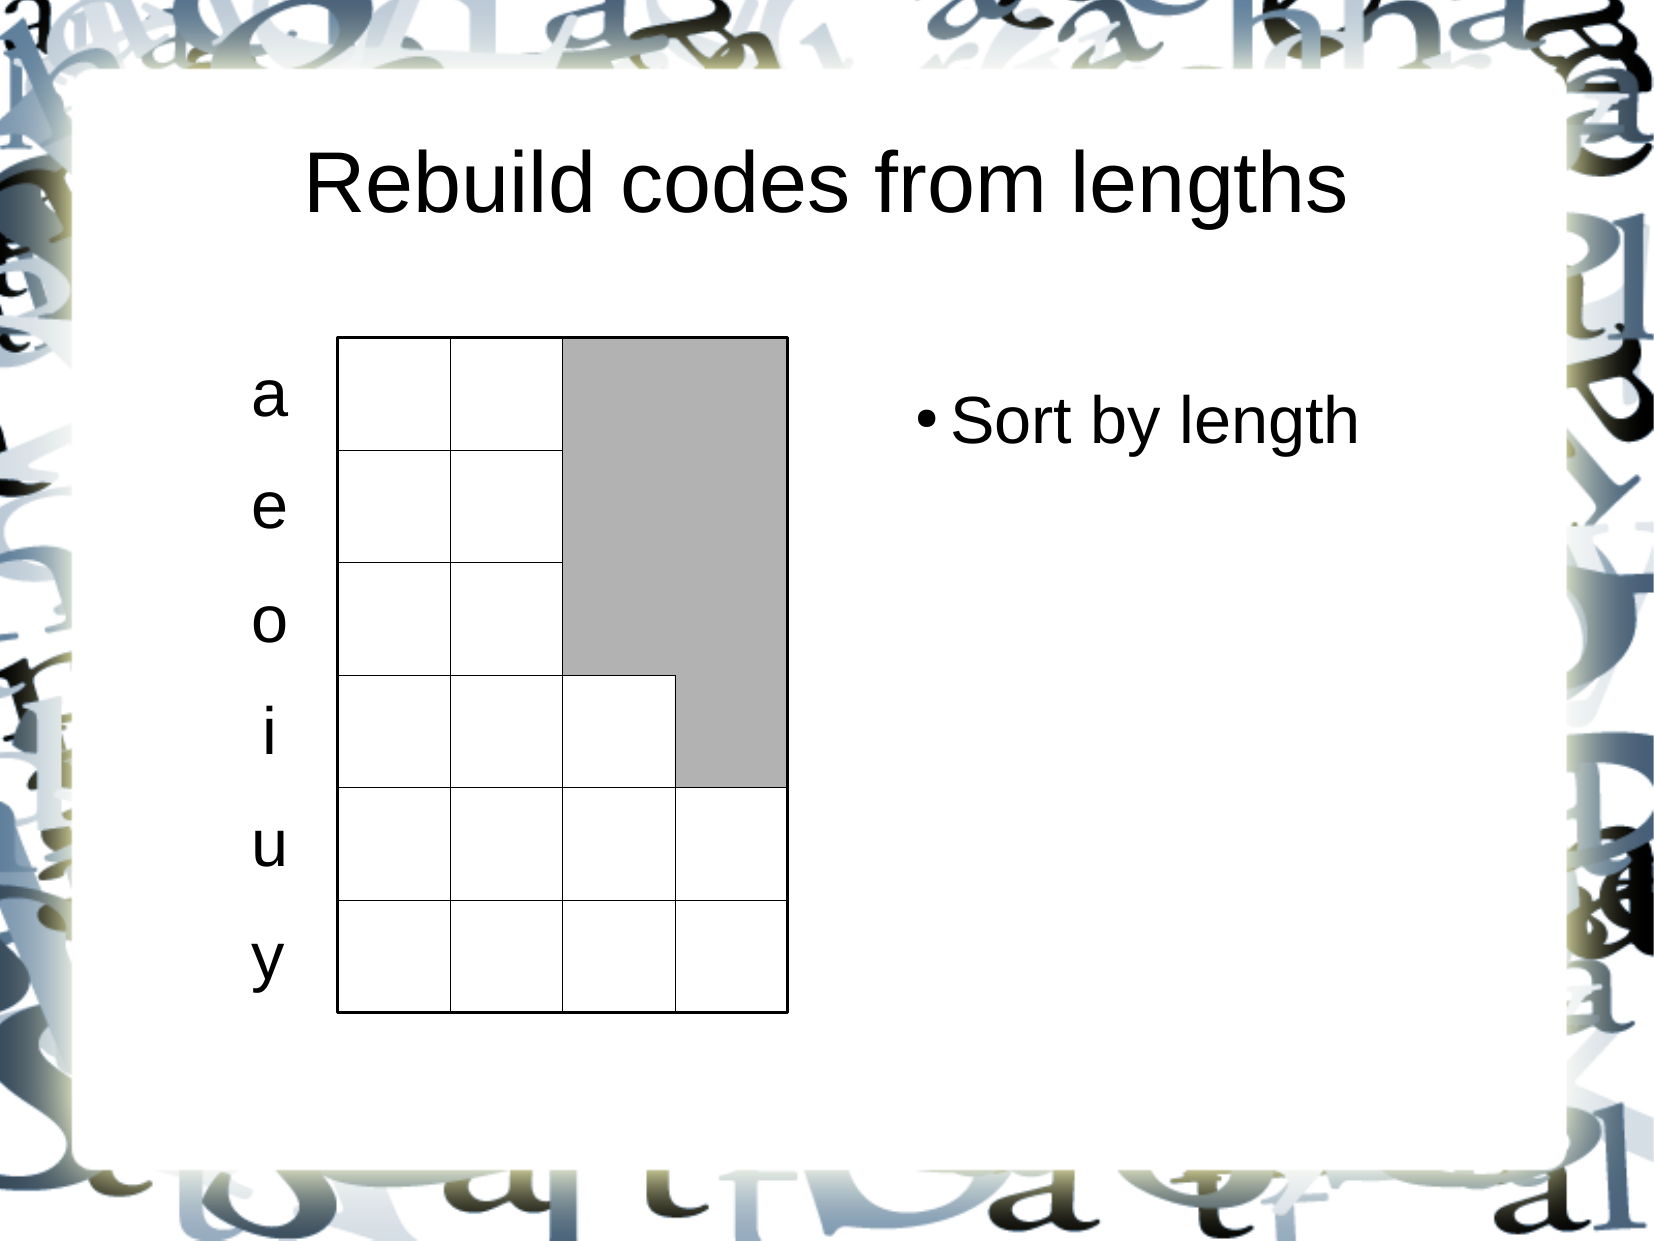

# Rebuild codes from lengths
a
Sort by length
e
o
i
u
y